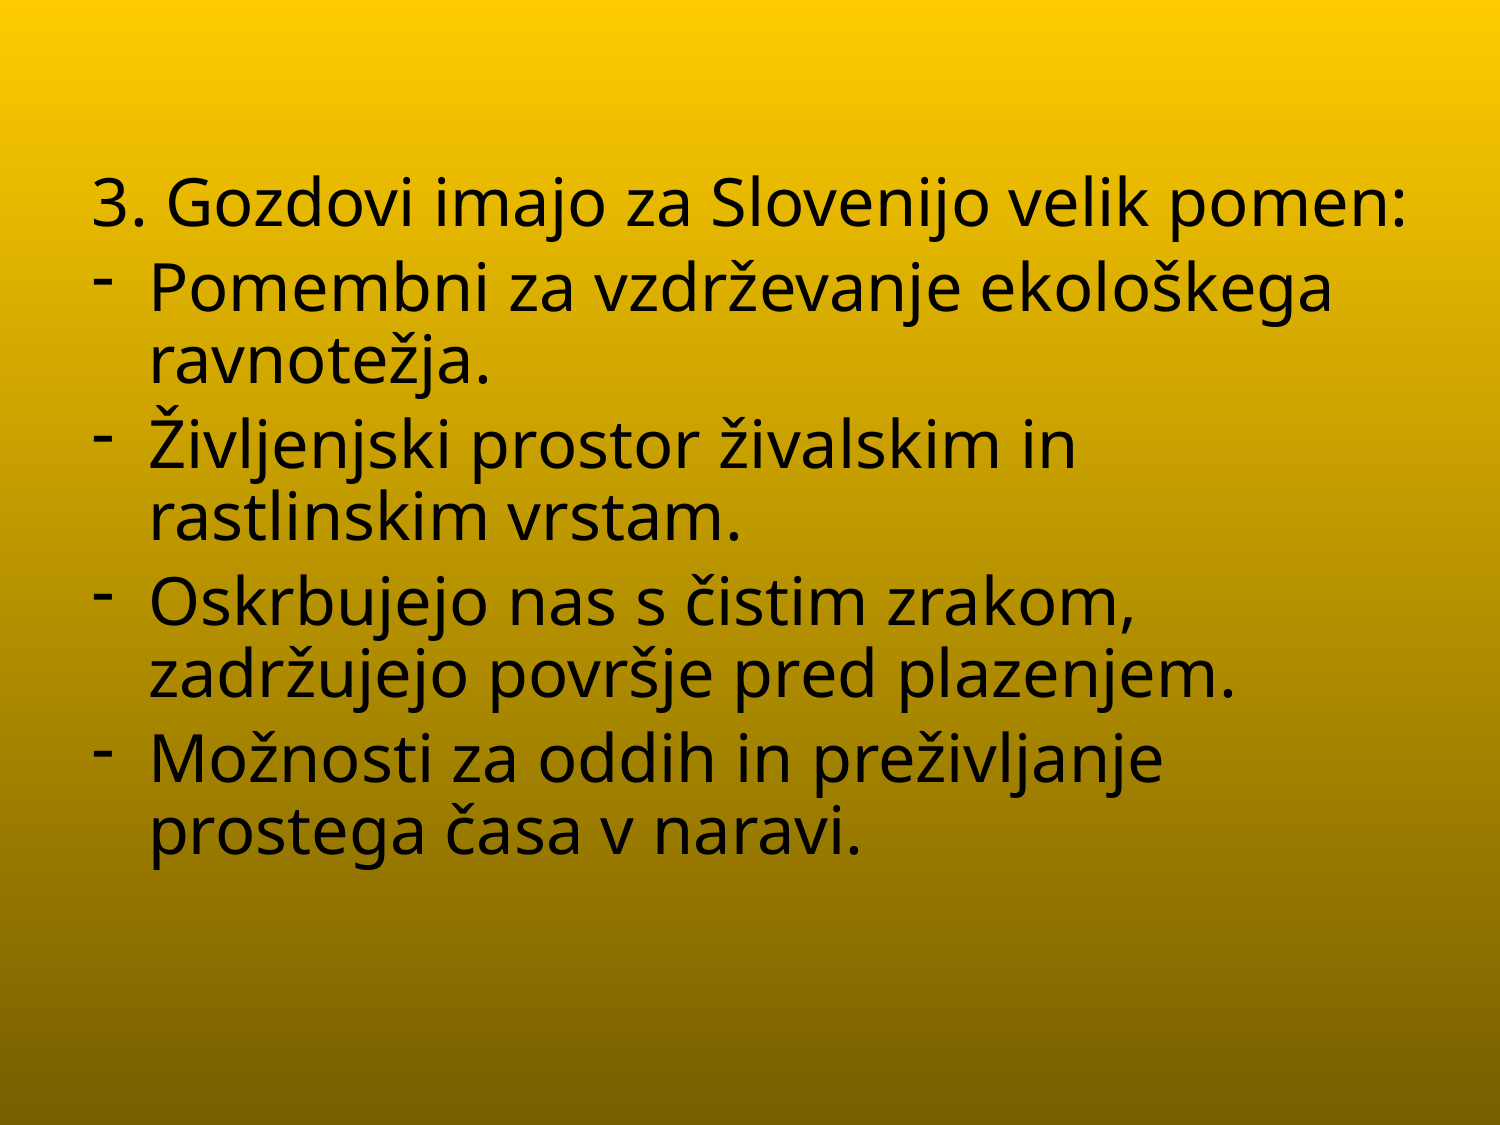

# 3. Gozdovi imajo za Slovenijo velik pomen:
Pomembni za vzdrževanje ekološkega ravnotežja.
Življenjski prostor živalskim in rastlinskim vrstam.
Oskrbujejo nas s čistim zrakom, zadržujejo površje pred plazenjem.
Možnosti za oddih in preživljanje prostega časa v naravi.